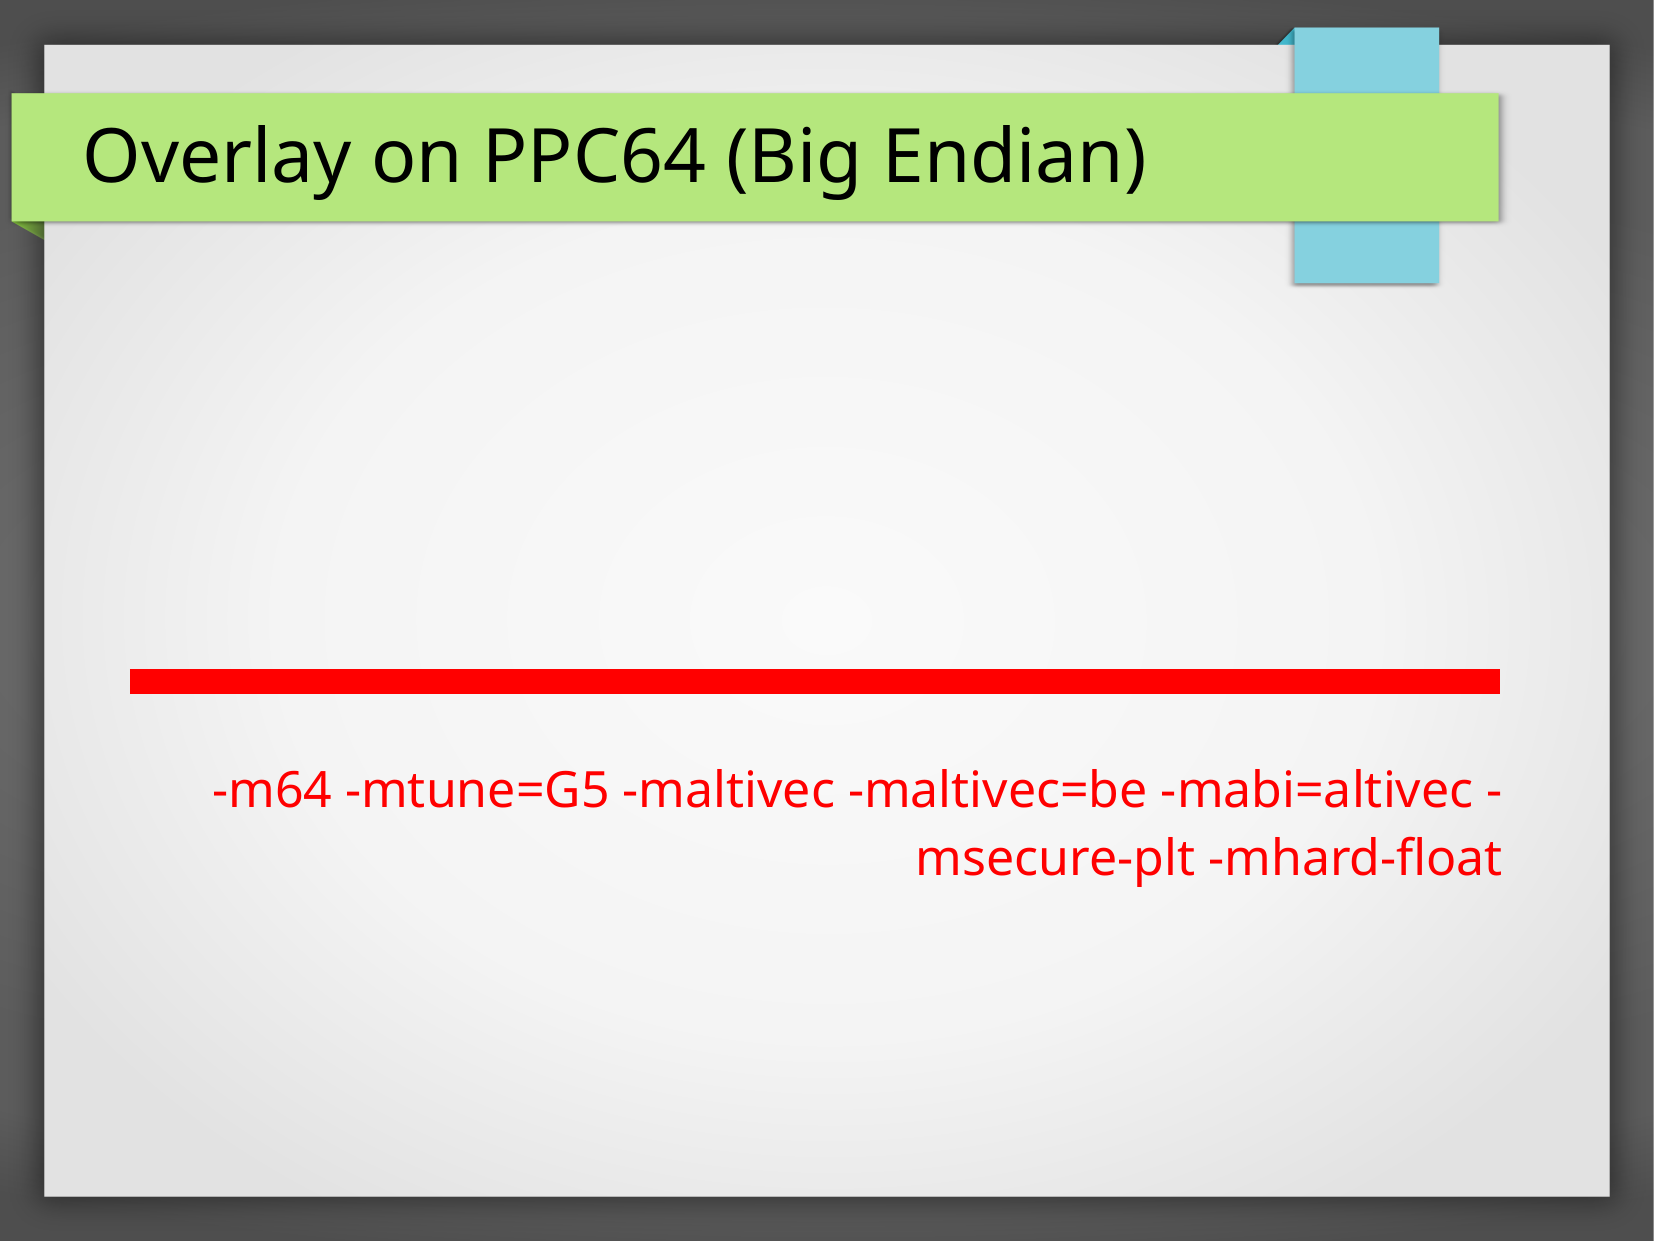

# Overlay on PPC64 (Big Endian)
-m64 -mtune=G5 -maltivec -maltivec=be -mabi=altivec -msecure-plt -mhard-float